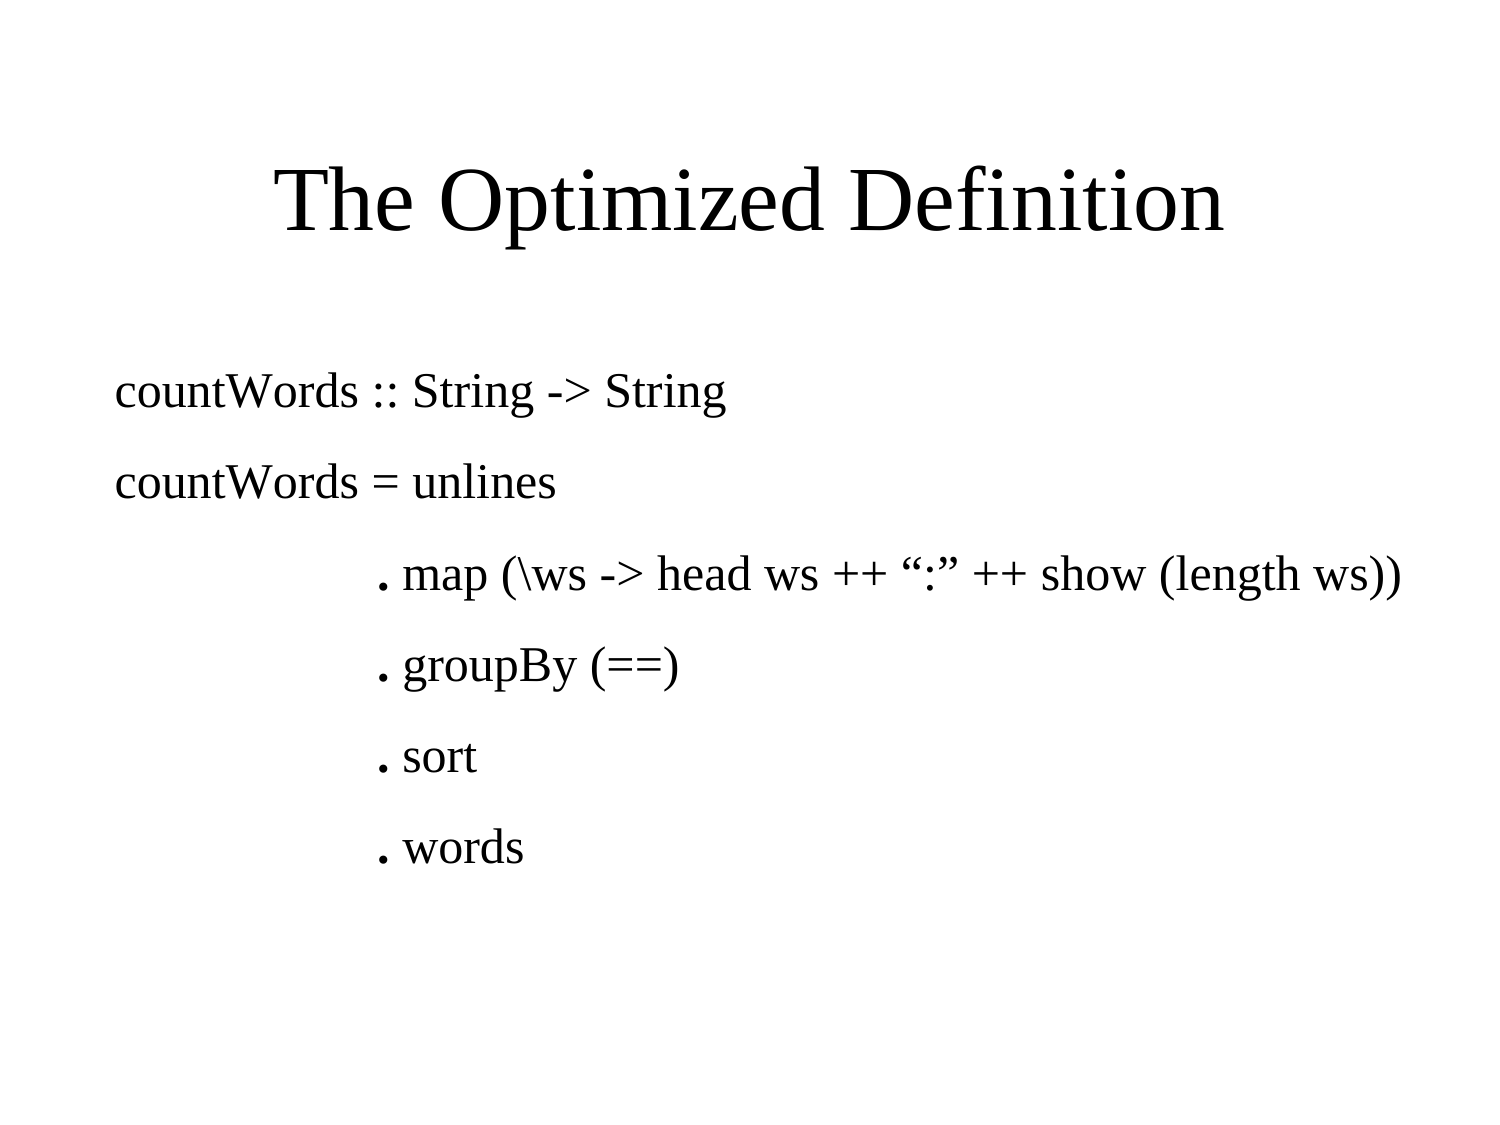

# The Optimized Definition
countWords :: String -> String
countWords = unlines
	 . map (\ws -> head ws ++ “:” ++ show (length ws))
	 . groupBy (==)
	 . sort
	 . words